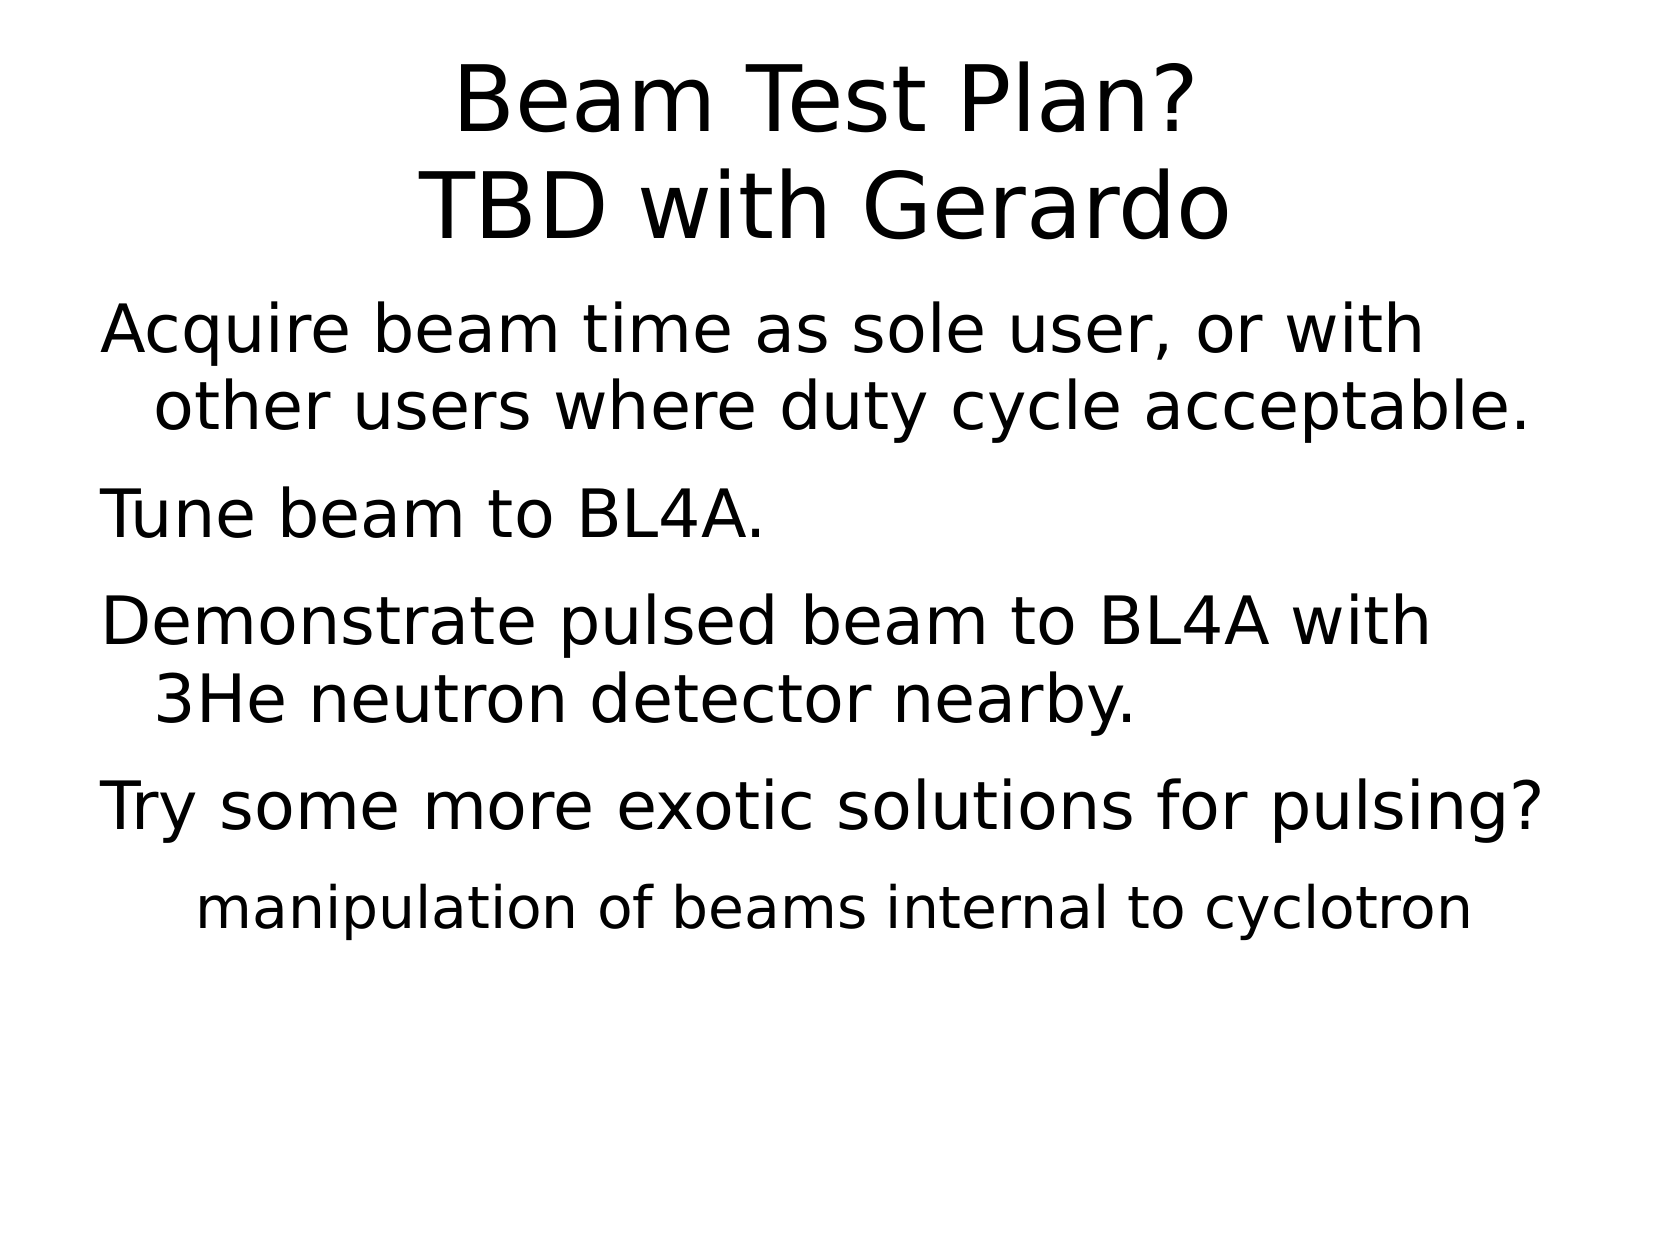

# Beam Test Plan? TBD with Gerardo
Acquire beam time as sole user, or with other users where duty cycle acceptable.
Tune beam to BL4A.
Demonstrate pulsed beam to BL4A with 3He neutron detector nearby.
Try some more exotic solutions for pulsing?
 manipulation of beams internal to cyclotron